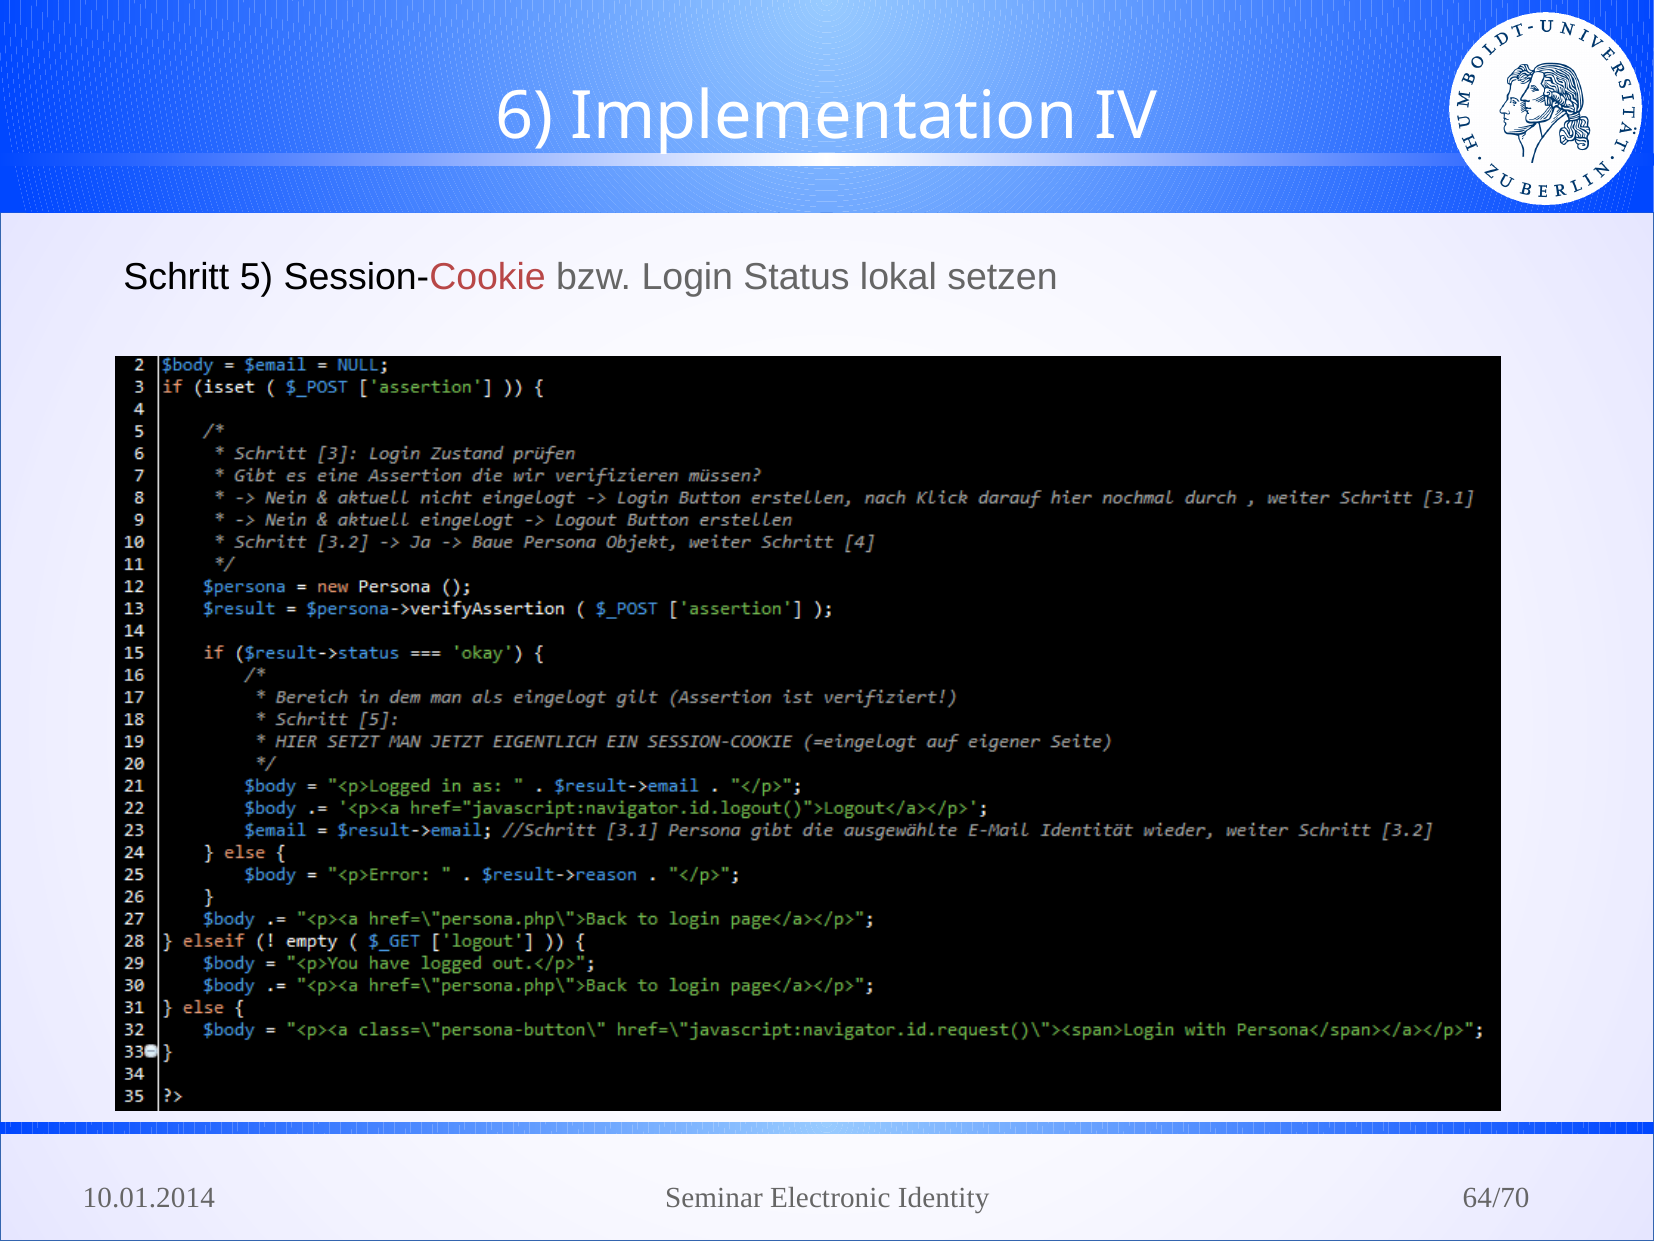

# 6) Implementation IV
Schritt 5) Session-Cookie bzw. Login Status lokal setzen
10.01.2014
Seminar Electronic Identity